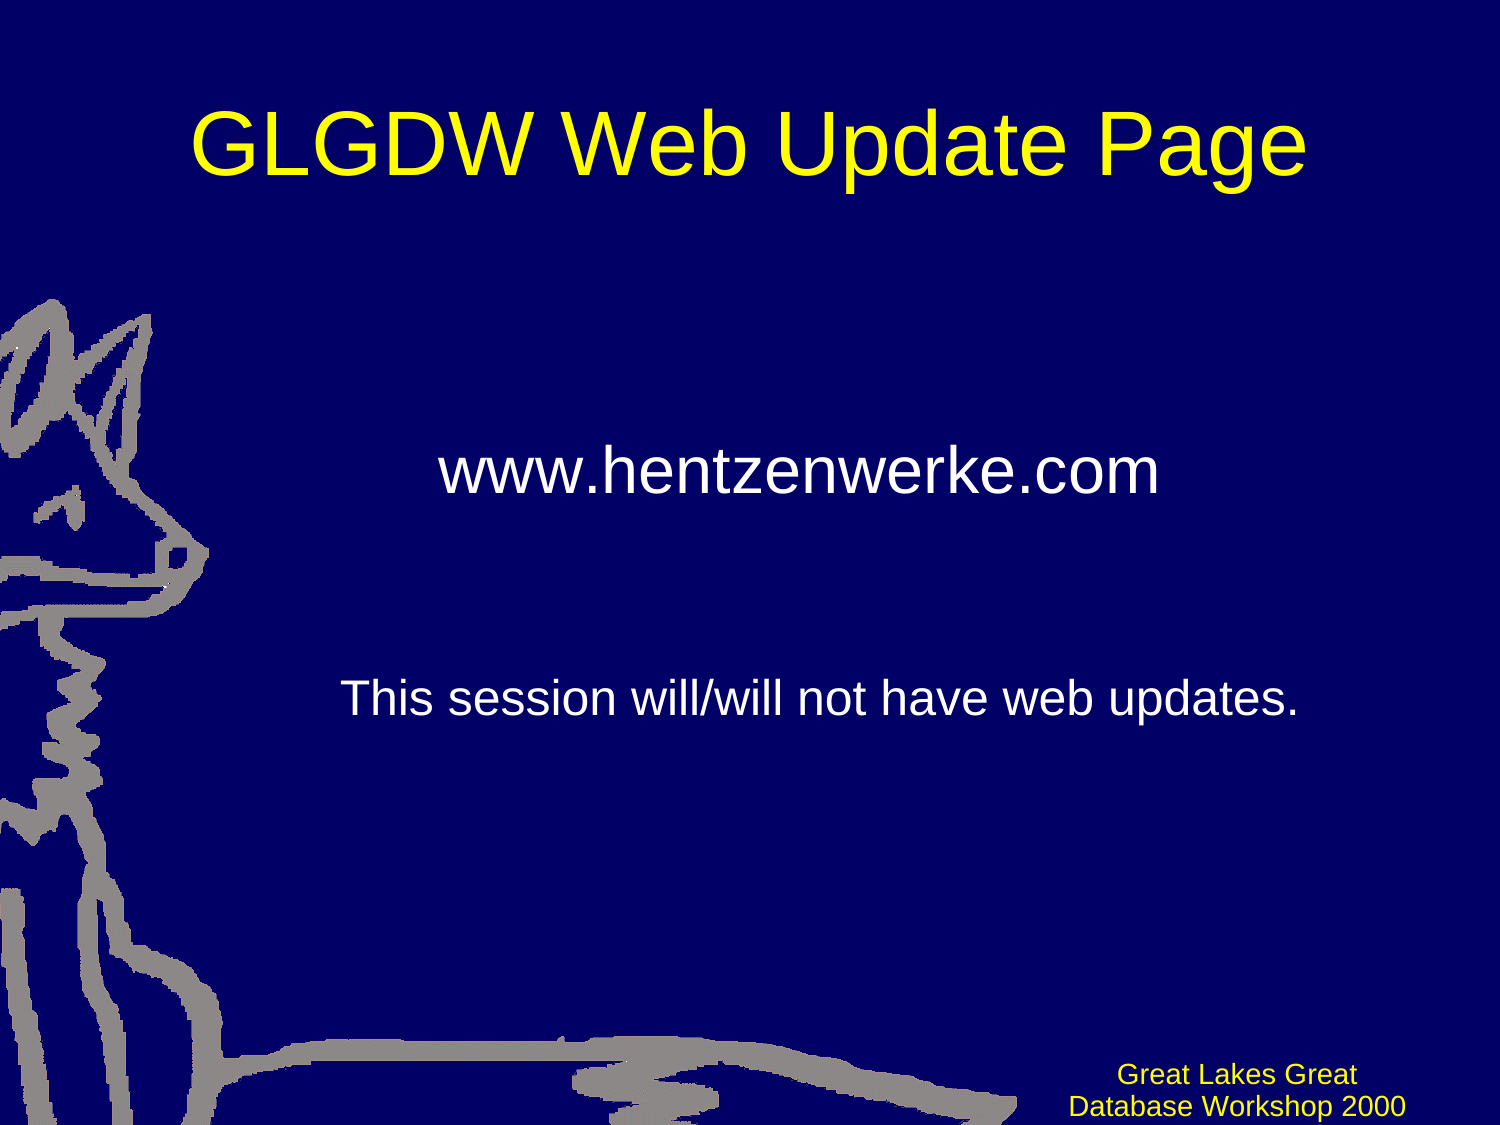

# GLGDW Web Update Page
www.hentzenwerke.com
This session will/will not have web updates.